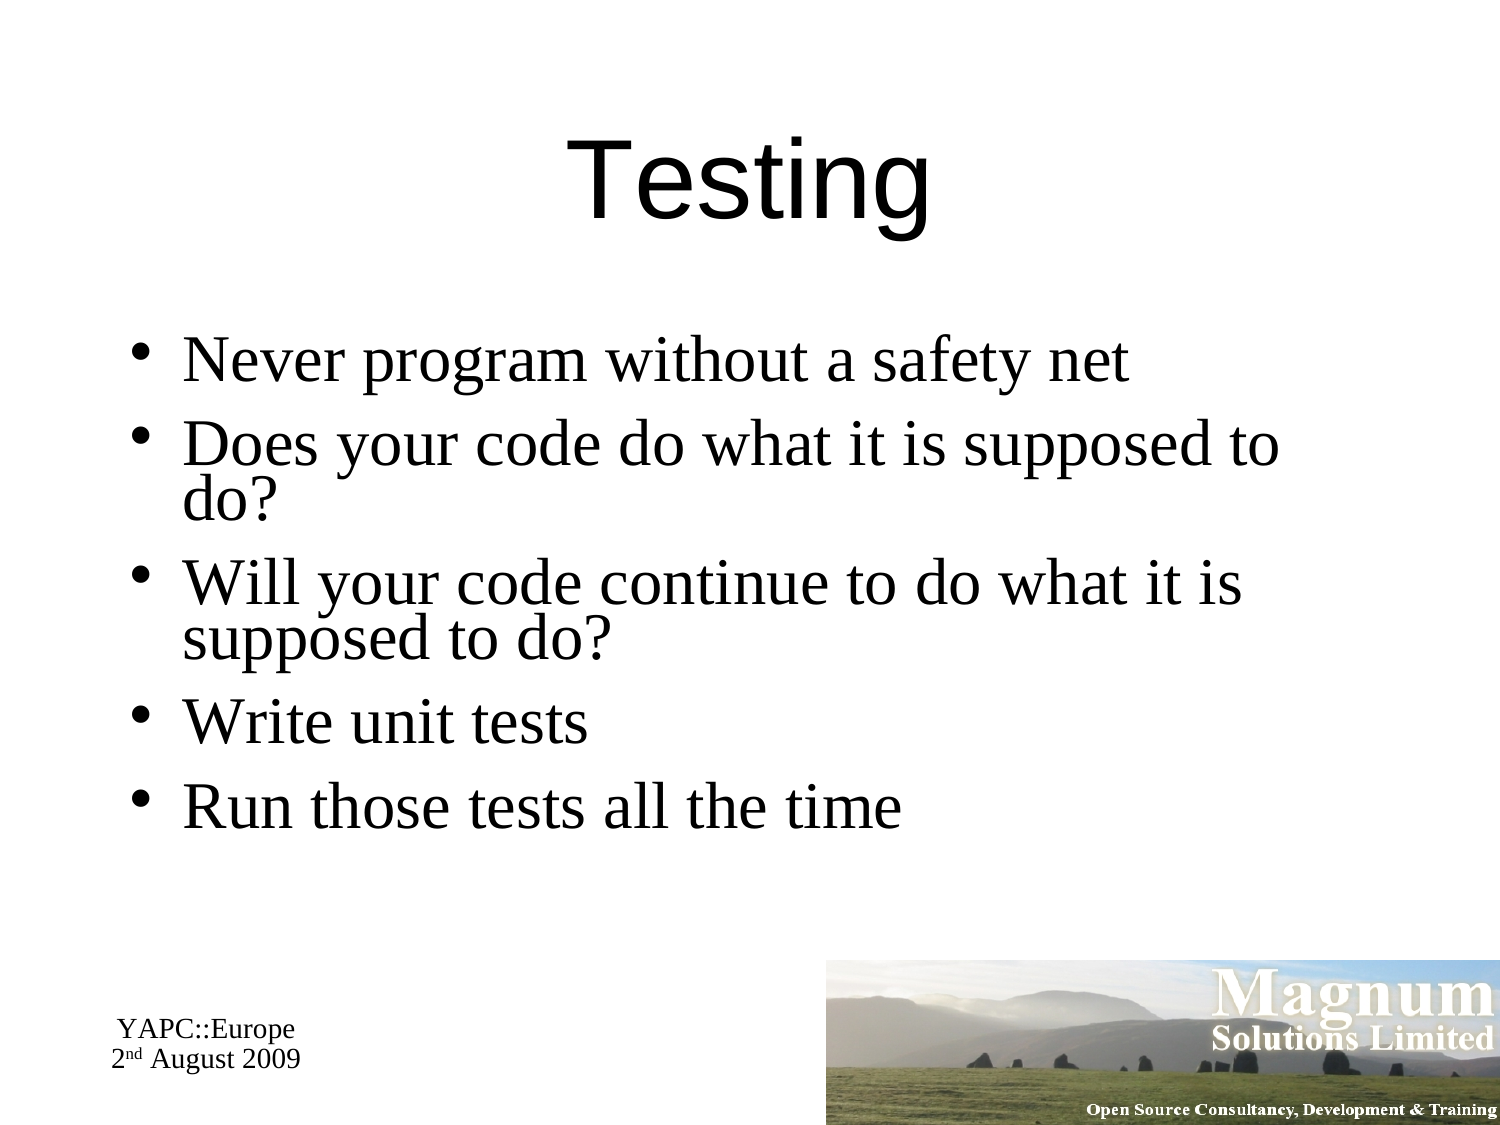

# Testing
Never program without a safety net
Does your code do what it is supposed to do?
Will your code continue to do what it is supposed to do?
Write unit tests
Run those tests all the time
79